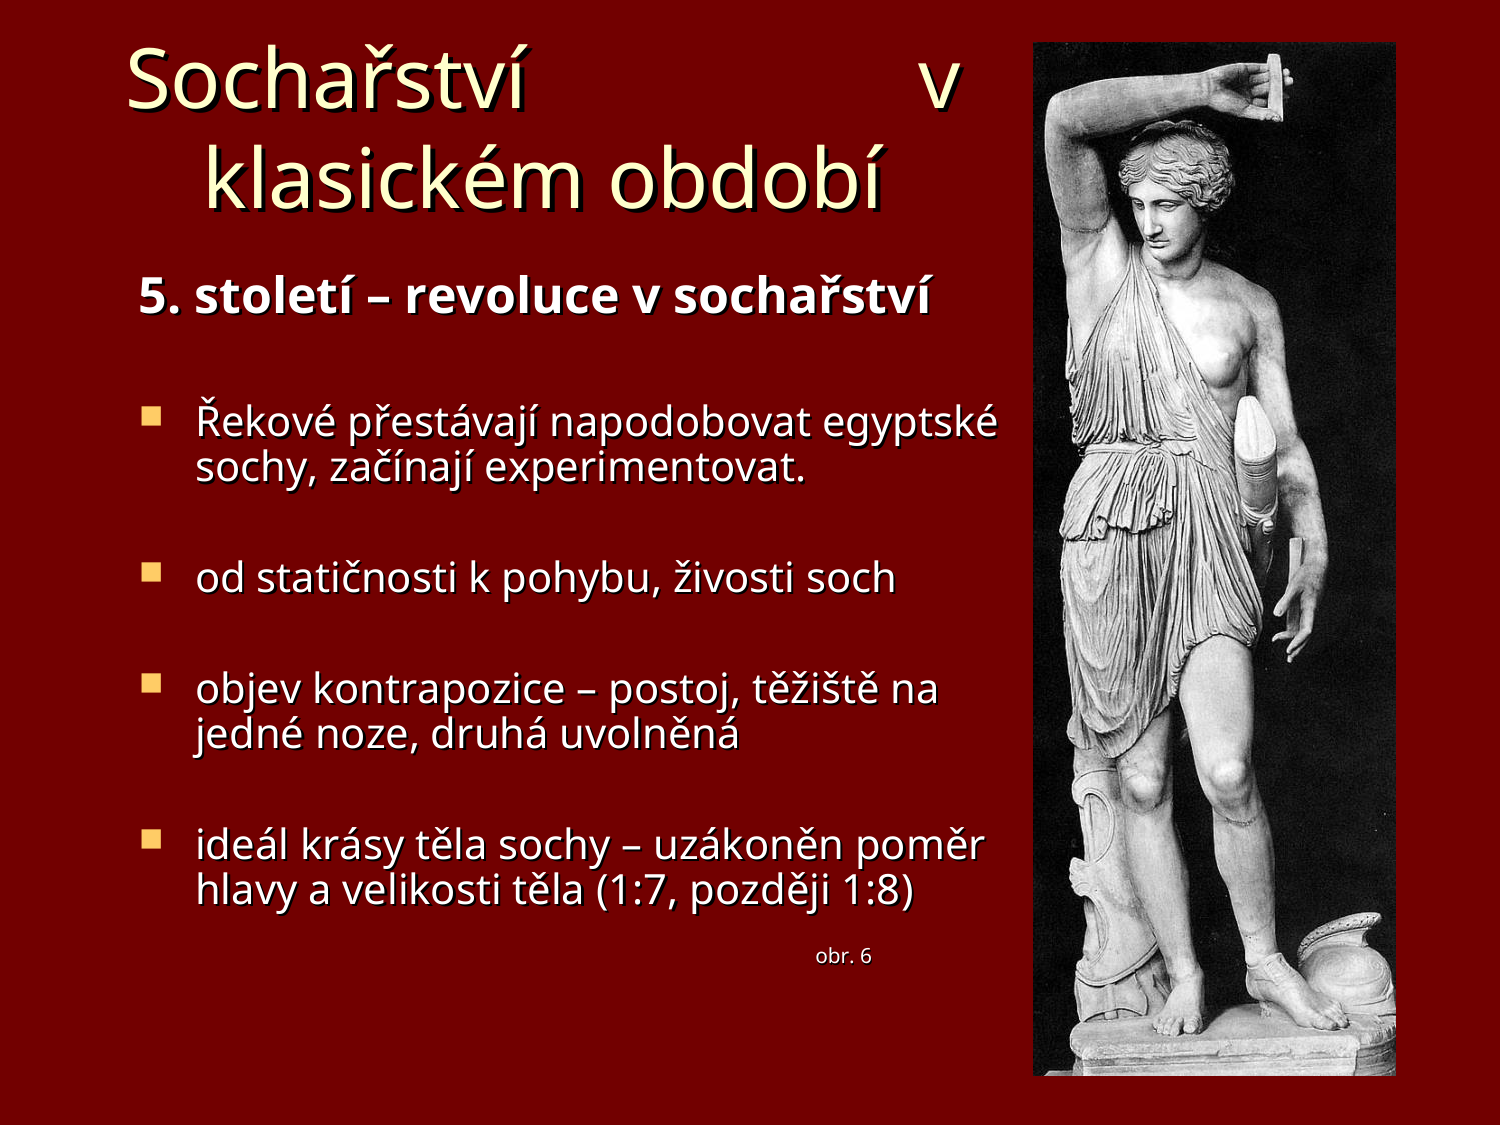

# Sochařství v klasickém období
5. století – revoluce v sochařství
Řekové přestávají napodobovat egyptské sochy, začínají experimentovat.
od statičnosti k pohybu, živosti soch
objev kontrapozice – postoj, těžiště na jedné noze, druhá uvolněná
ideál krásy těla sochy – uzákoněn poměr hlavy a velikosti těla (1:7, později 1:8)
 obr. 6